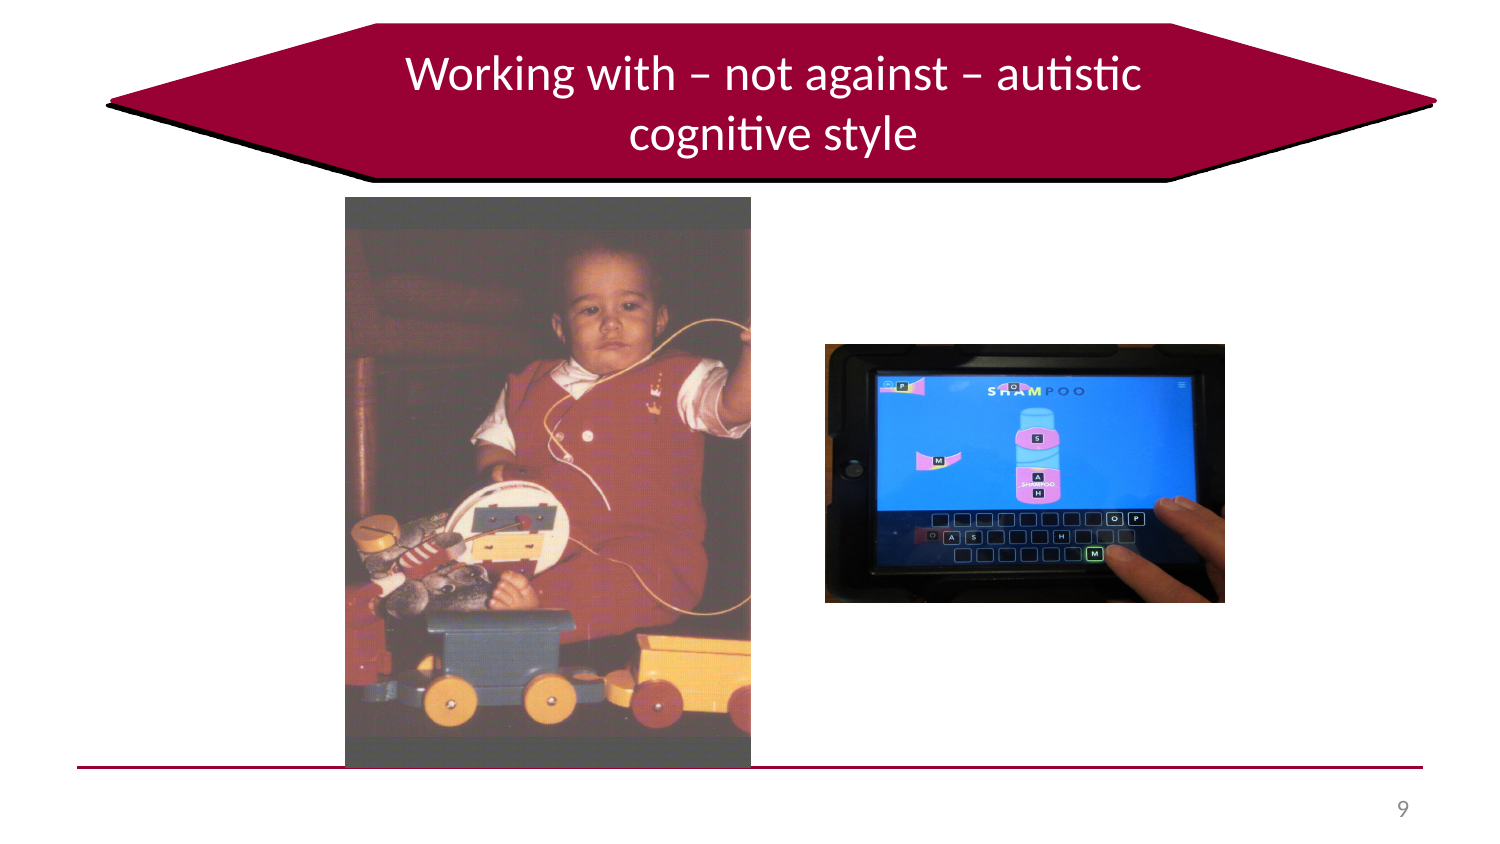

Working with – not against – autistic cognitive style